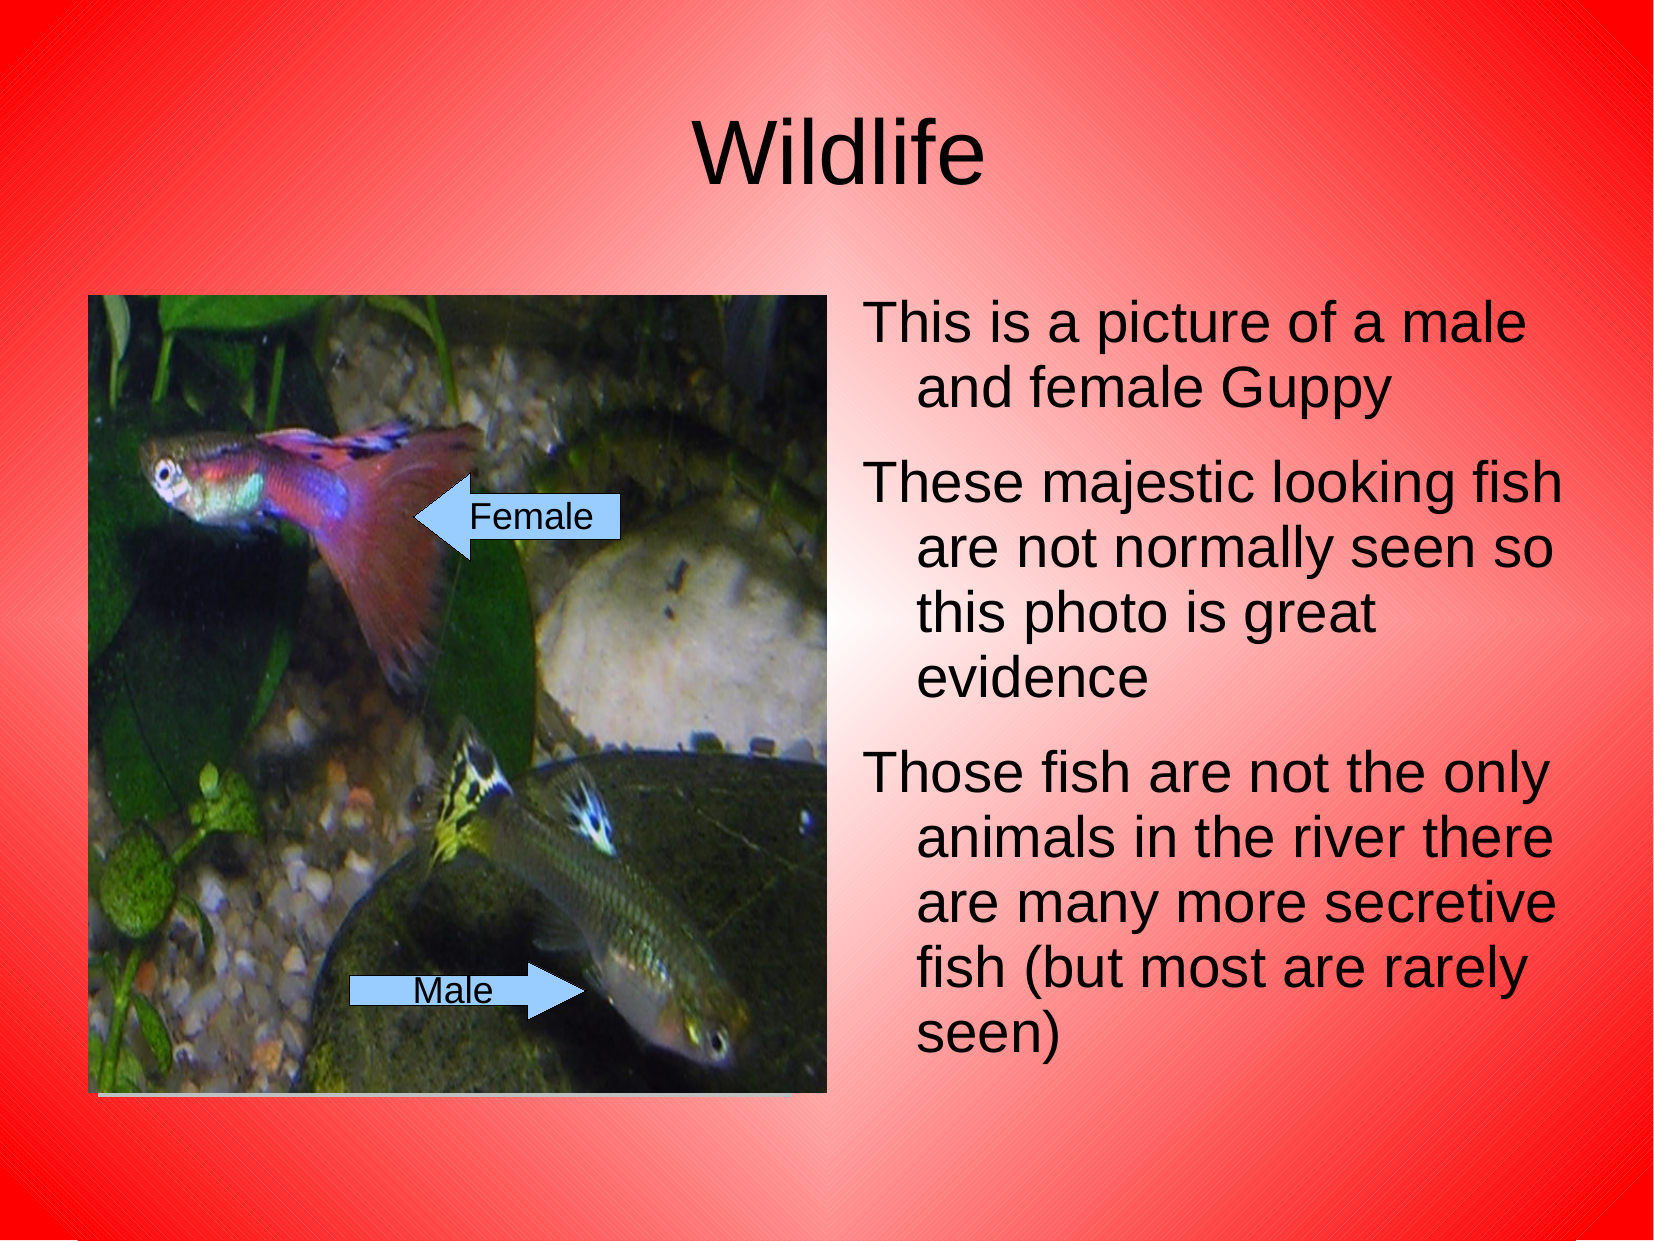

# Wildlife
This is a picture of a male and female Guppy
These majestic looking fish are not normally seen so this photo is great evidence
Those fish are not the only animals in the river there are many more secretive fish (but most are rarely seen)
Female
Male